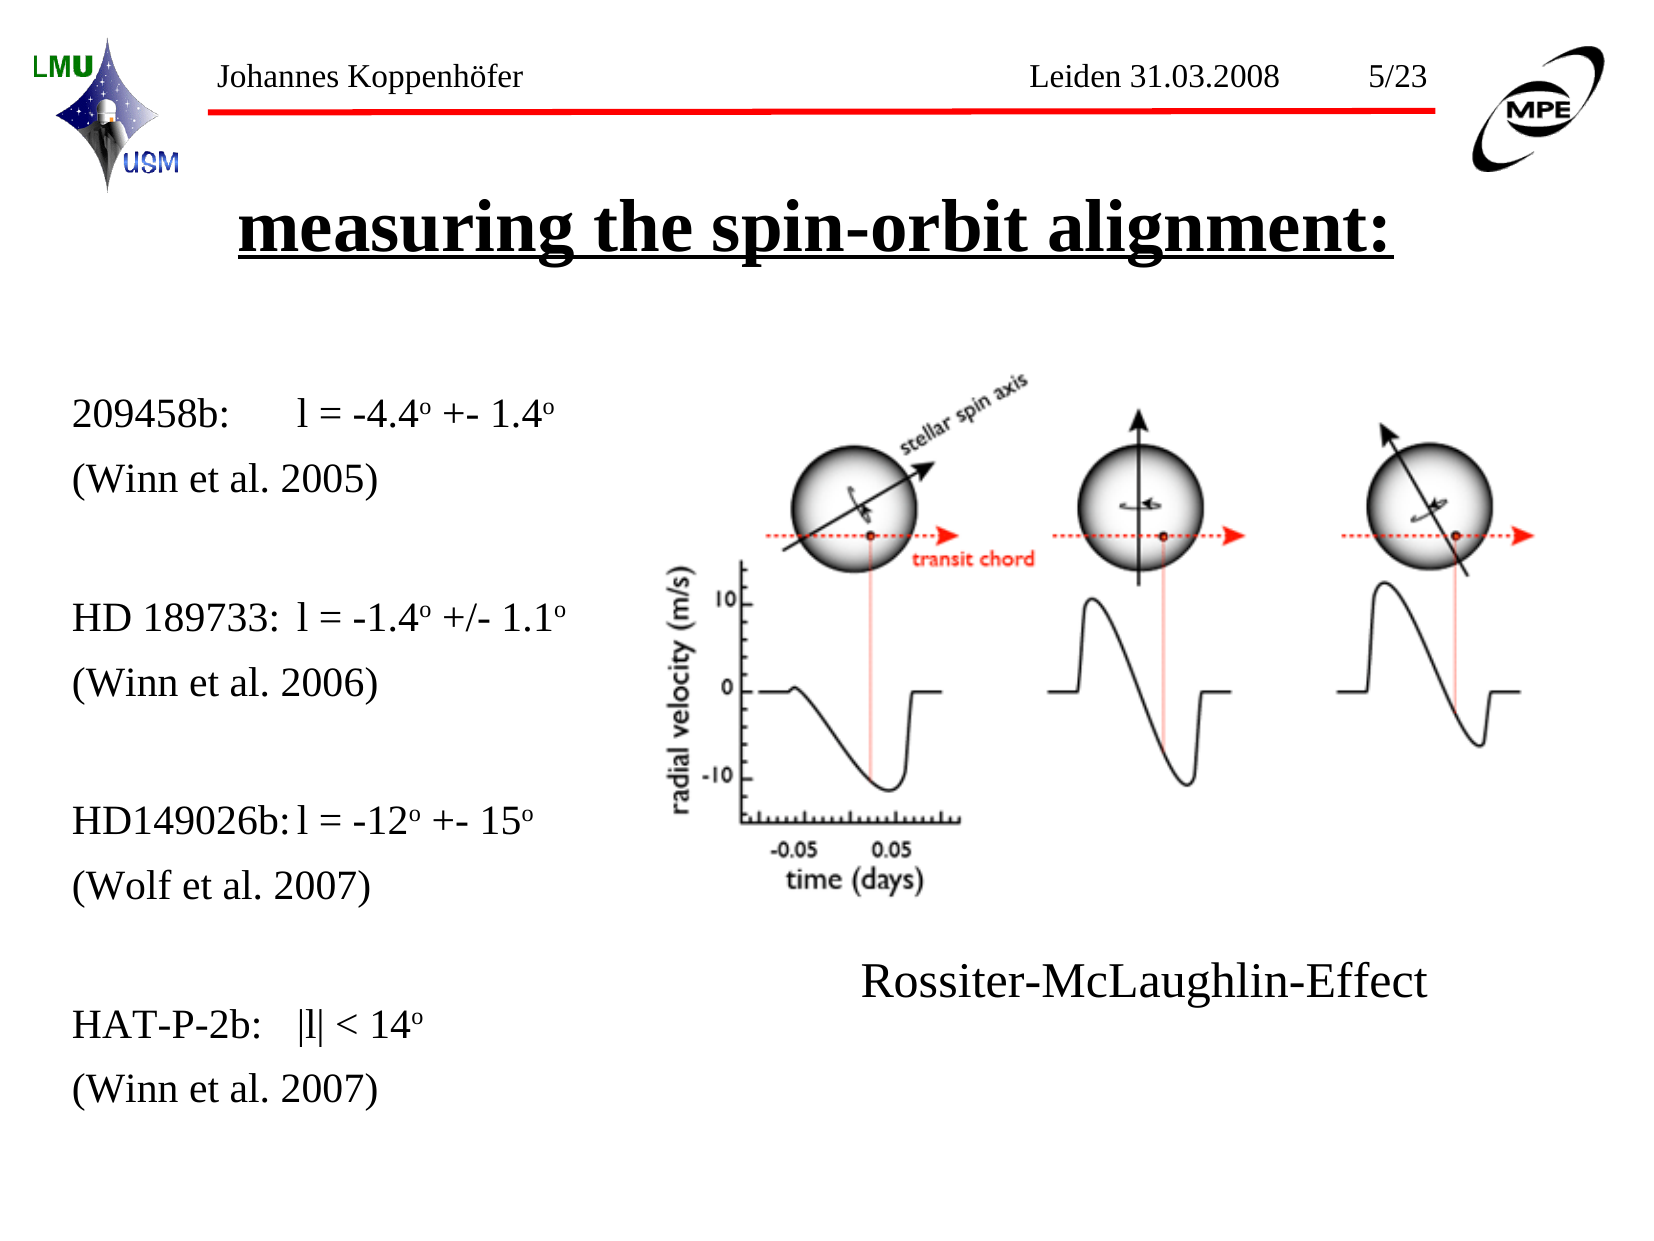

5/23
Johannes Koppenhöfer
Leiden 31.03.2008
measuring the spin-orbit alignment:
209458b: 	l = -4.4o +- 1.4o
(Winn et al. 2005)
HD 189733:	l = -1.4o +/- 1.1o
(Winn et al. 2006)
HD149026b:	l = -12o +- 15o
(Wolf et al. 2007)
HAT-P-2b:	|l| < 14o
(Winn et al. 2007)
Rossiter-McLaughlin-Effect